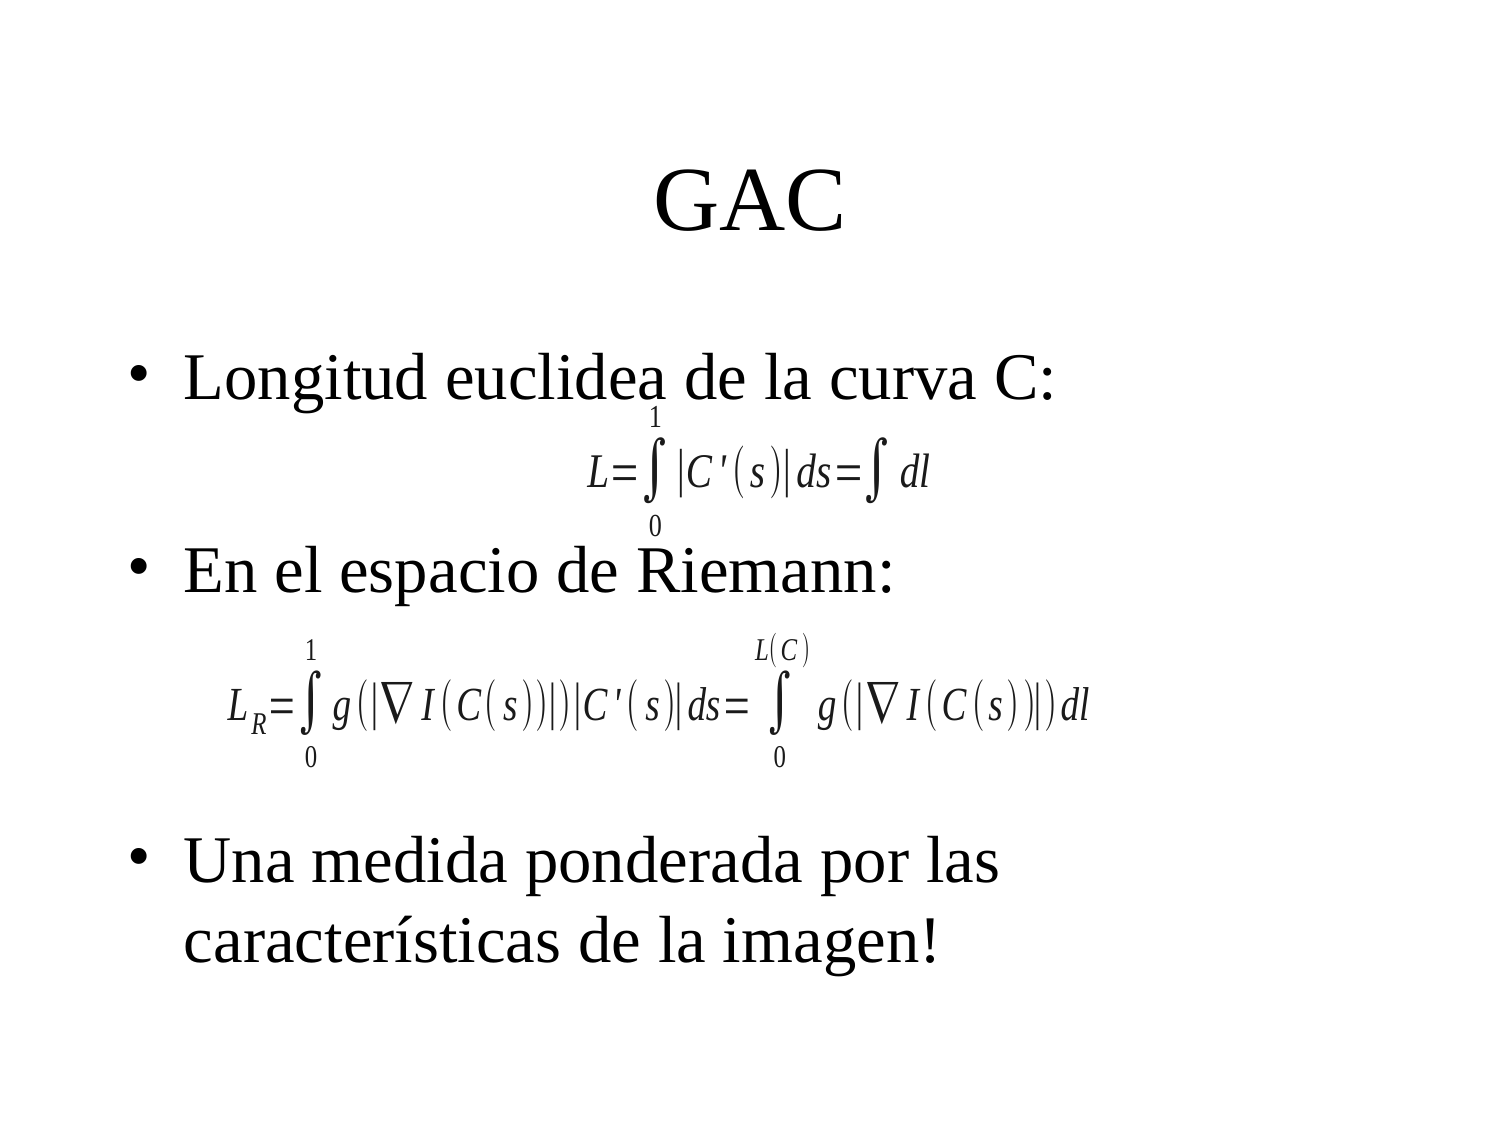

GAC
Longitud euclidea de la curva C:
En el espacio de Riemann:
Una medida ponderada por las características de la imagen!